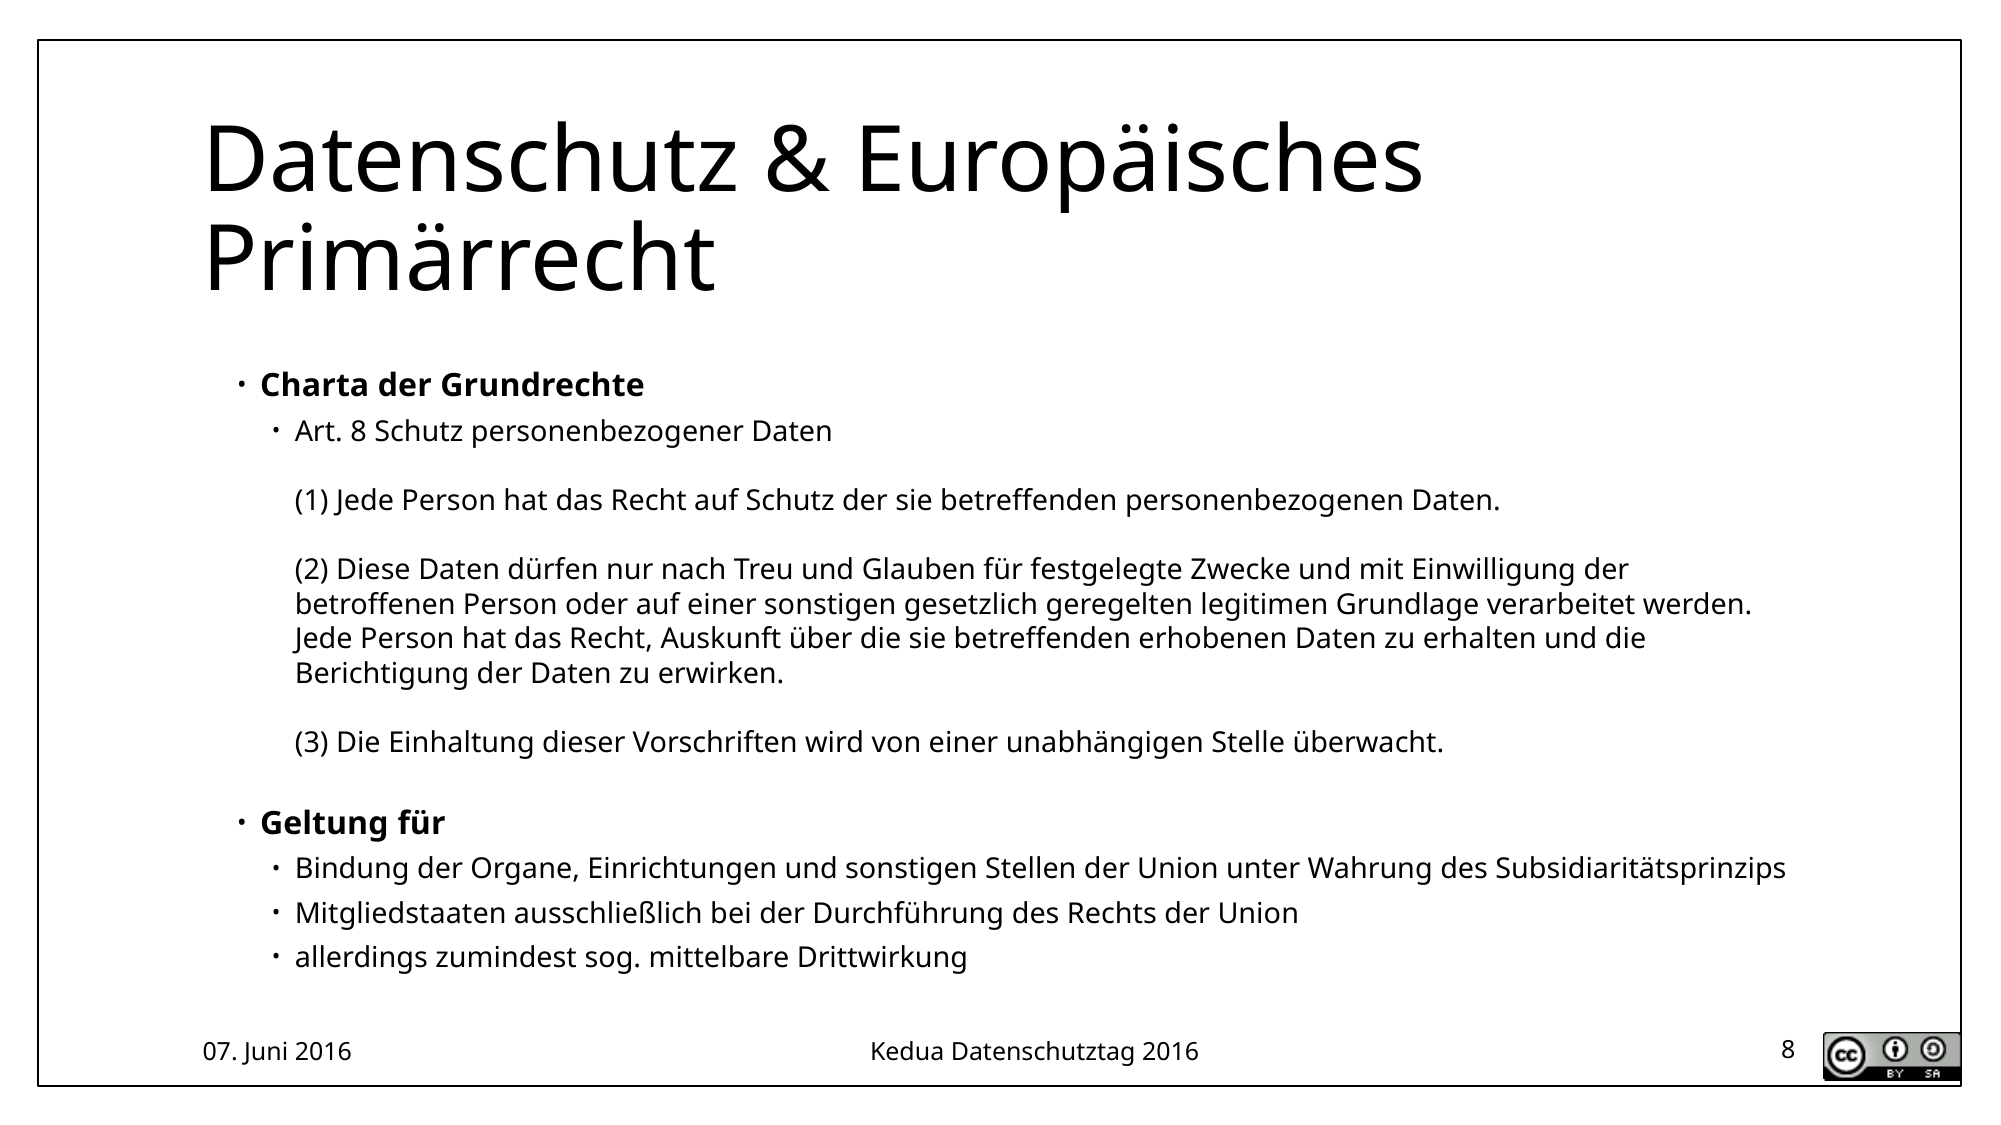

# Datenschutz & Europäisches Primärrecht
Charta der Grundrechte
Art. 8 Schutz personenbezogener Daten
(1) Jede Person hat das Recht auf Schutz der sie betreffenden personenbezogenen Daten.
(2) Diese Daten dürfen nur nach Treu und Glauben für festgelegte Zwecke und mit Einwilligung der betroffenen Person oder auf einer sonstigen gesetzlich geregelten legitimen Grundlage verarbeitet werden. Jede Person hat das Recht, Auskunft über die sie betreffenden erhobenen Daten zu erhalten und die Berichtigung der Daten zu erwirken.
(3) Die Einhaltung dieser Vorschriften wird von einer unabhängigen Stelle überwacht.
Geltung für
Bindung der Organe, Einrichtungen und sonstigen Stellen der Union unter Wahrung des Subsidiaritätsprinzips
Mitgliedstaaten ausschließlich bei der Durchführung des Rechts der Union
allerdings zumindest sog. mittelbare Drittwirkung
07. Juni 2016
Kedua Datenschutztag 2016